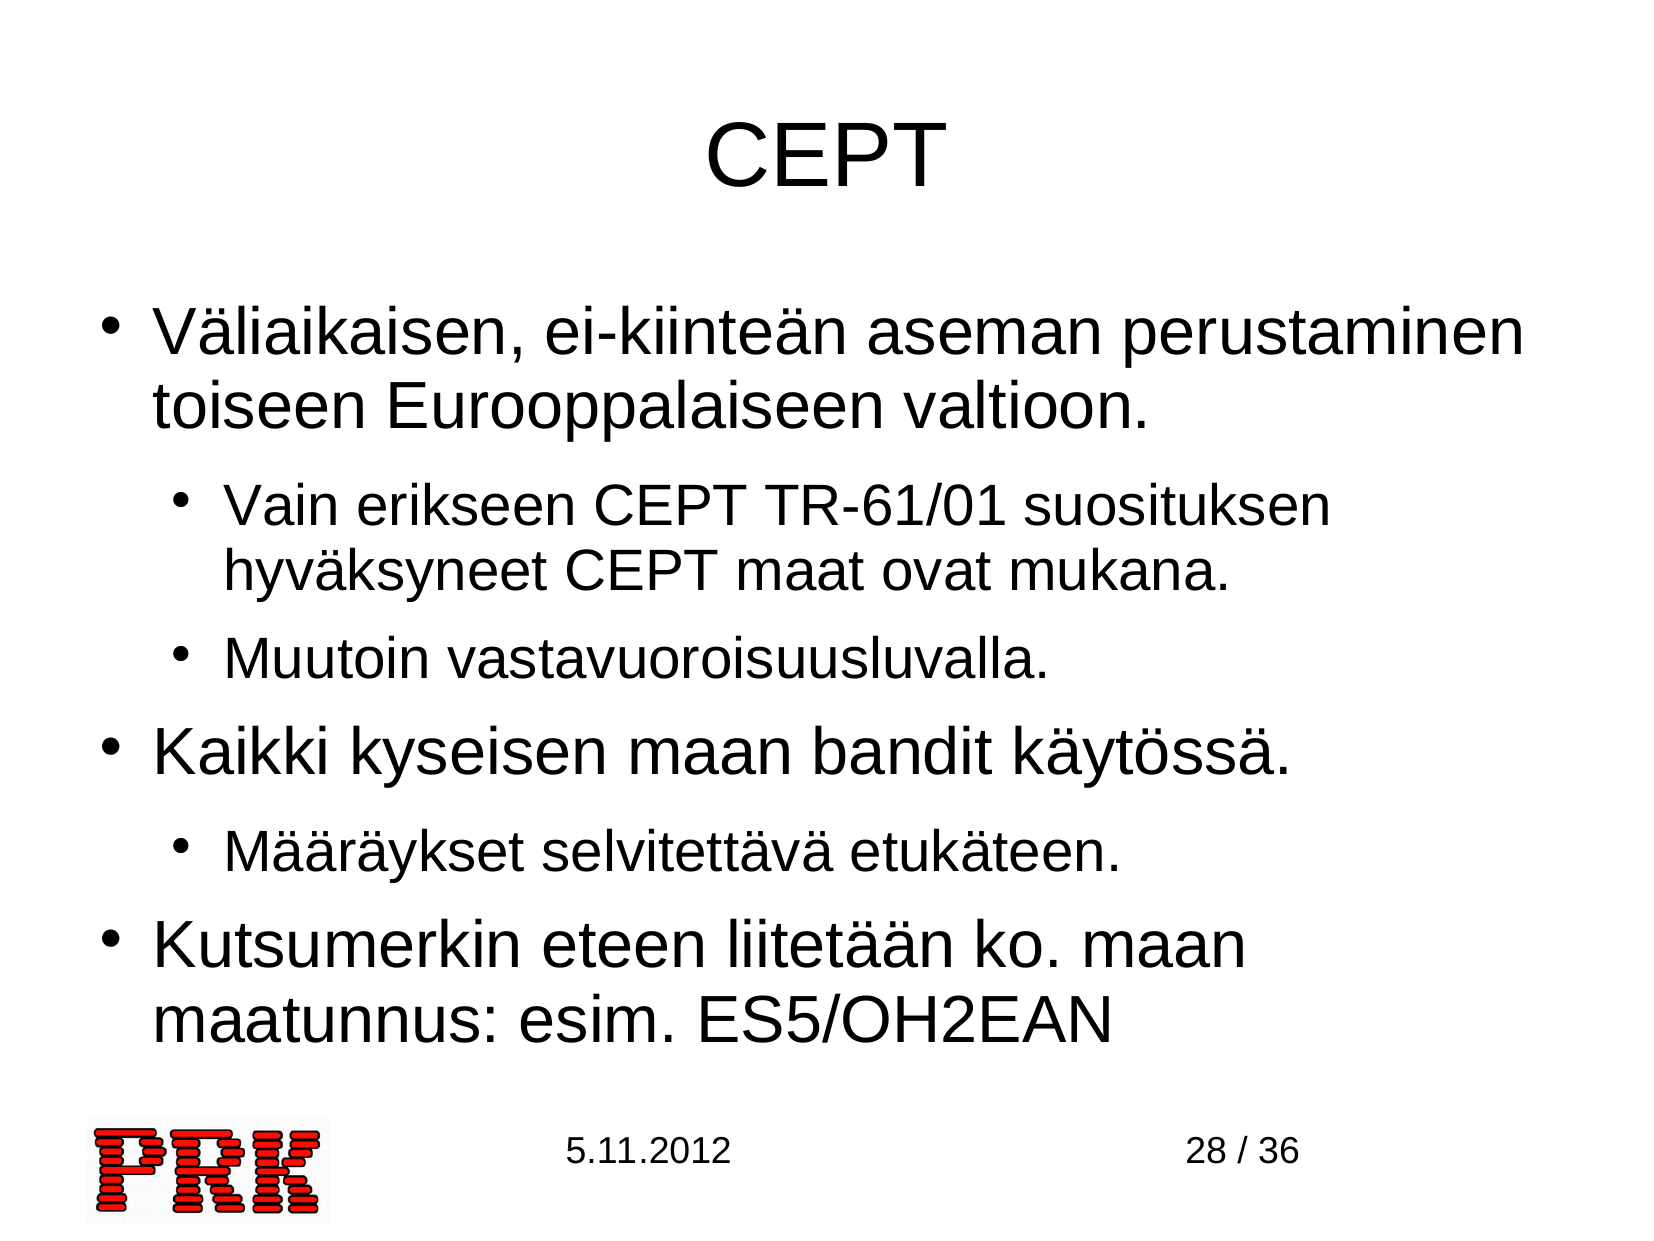

# CEPT
Väliaikaisen, ei-kiinteän aseman perustaminen toiseen Eurooppalaiseen valtioon.
Vain erikseen CEPT TR-61/01 suosituksen hyväksyneet CEPT maat ovat mukana.
Muutoin vastavuoroisuusluvalla.
Kaikki kyseisen maan bandit käytössä.
Määräykset selvitettävä etukäteen.
Kutsumerkin eteen liitetään ko. maan maatunnus: esim. ES5/OH2EAN
28